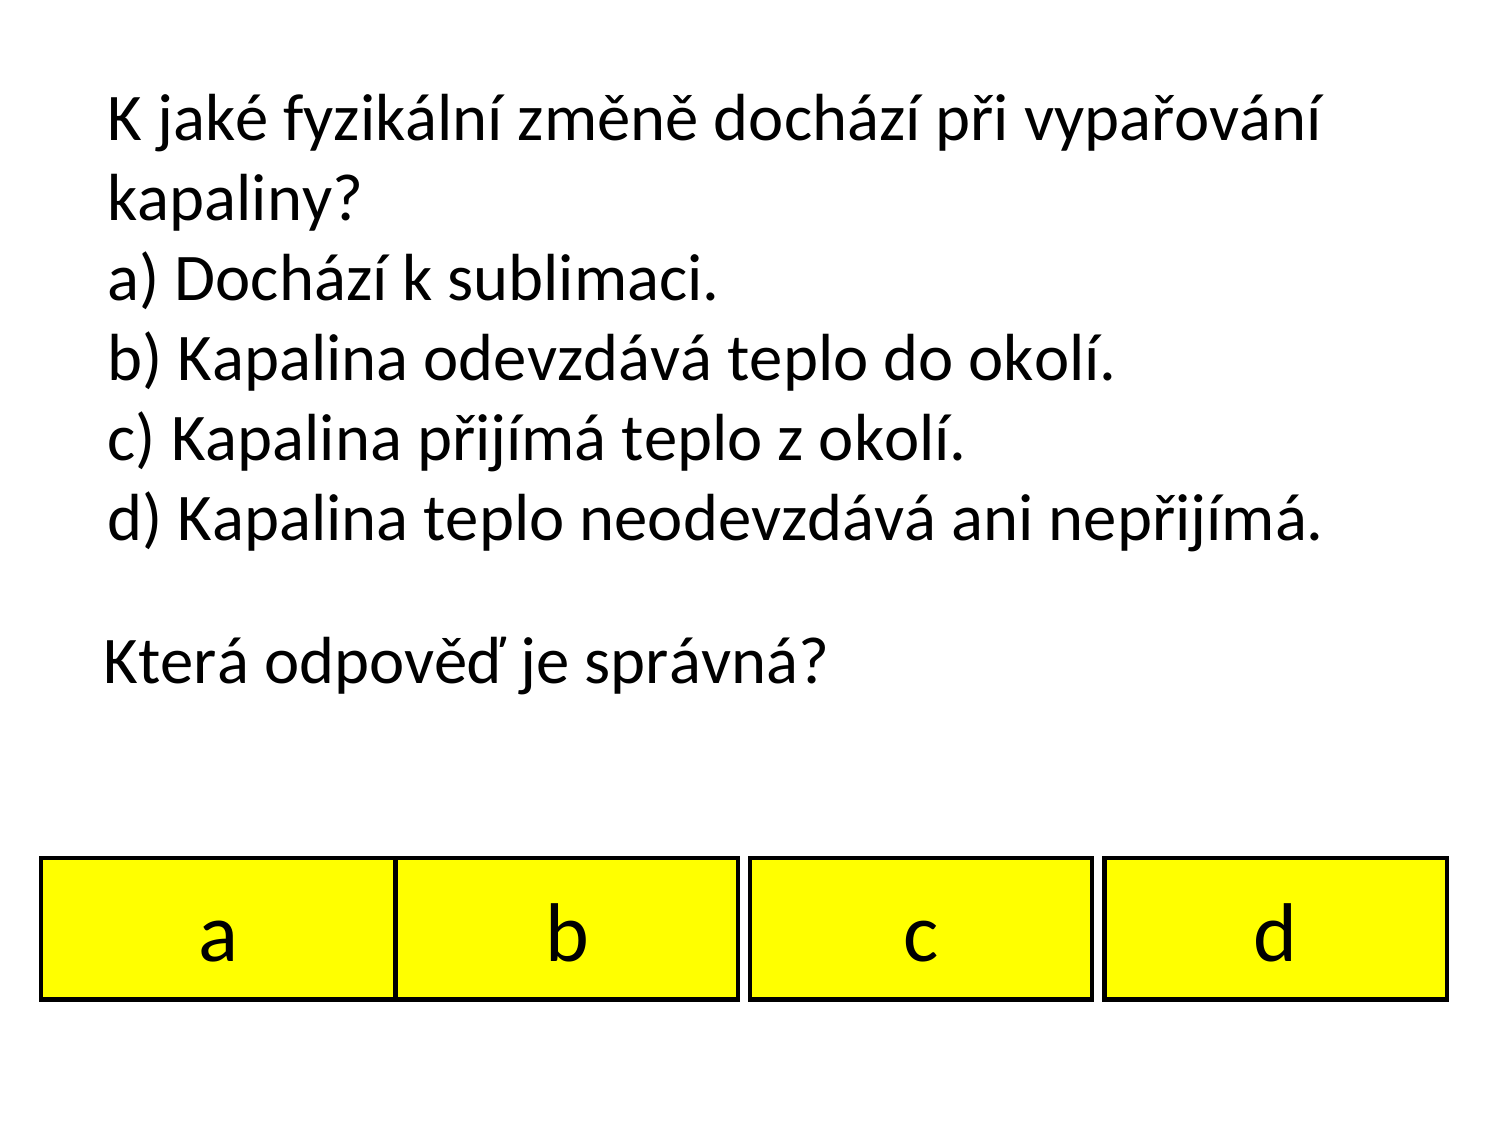

K jaké fyzikální změně dochází při vypařování
kapaliny?
 Dochází k sublimaci.
 Kapalina odevzdává teplo do okolí.
 Kapalina přijímá teplo z okolí.
 Kapalina teplo neodevzdává ani nepřijímá.
Která odpověď je správná?
a
b
c
d